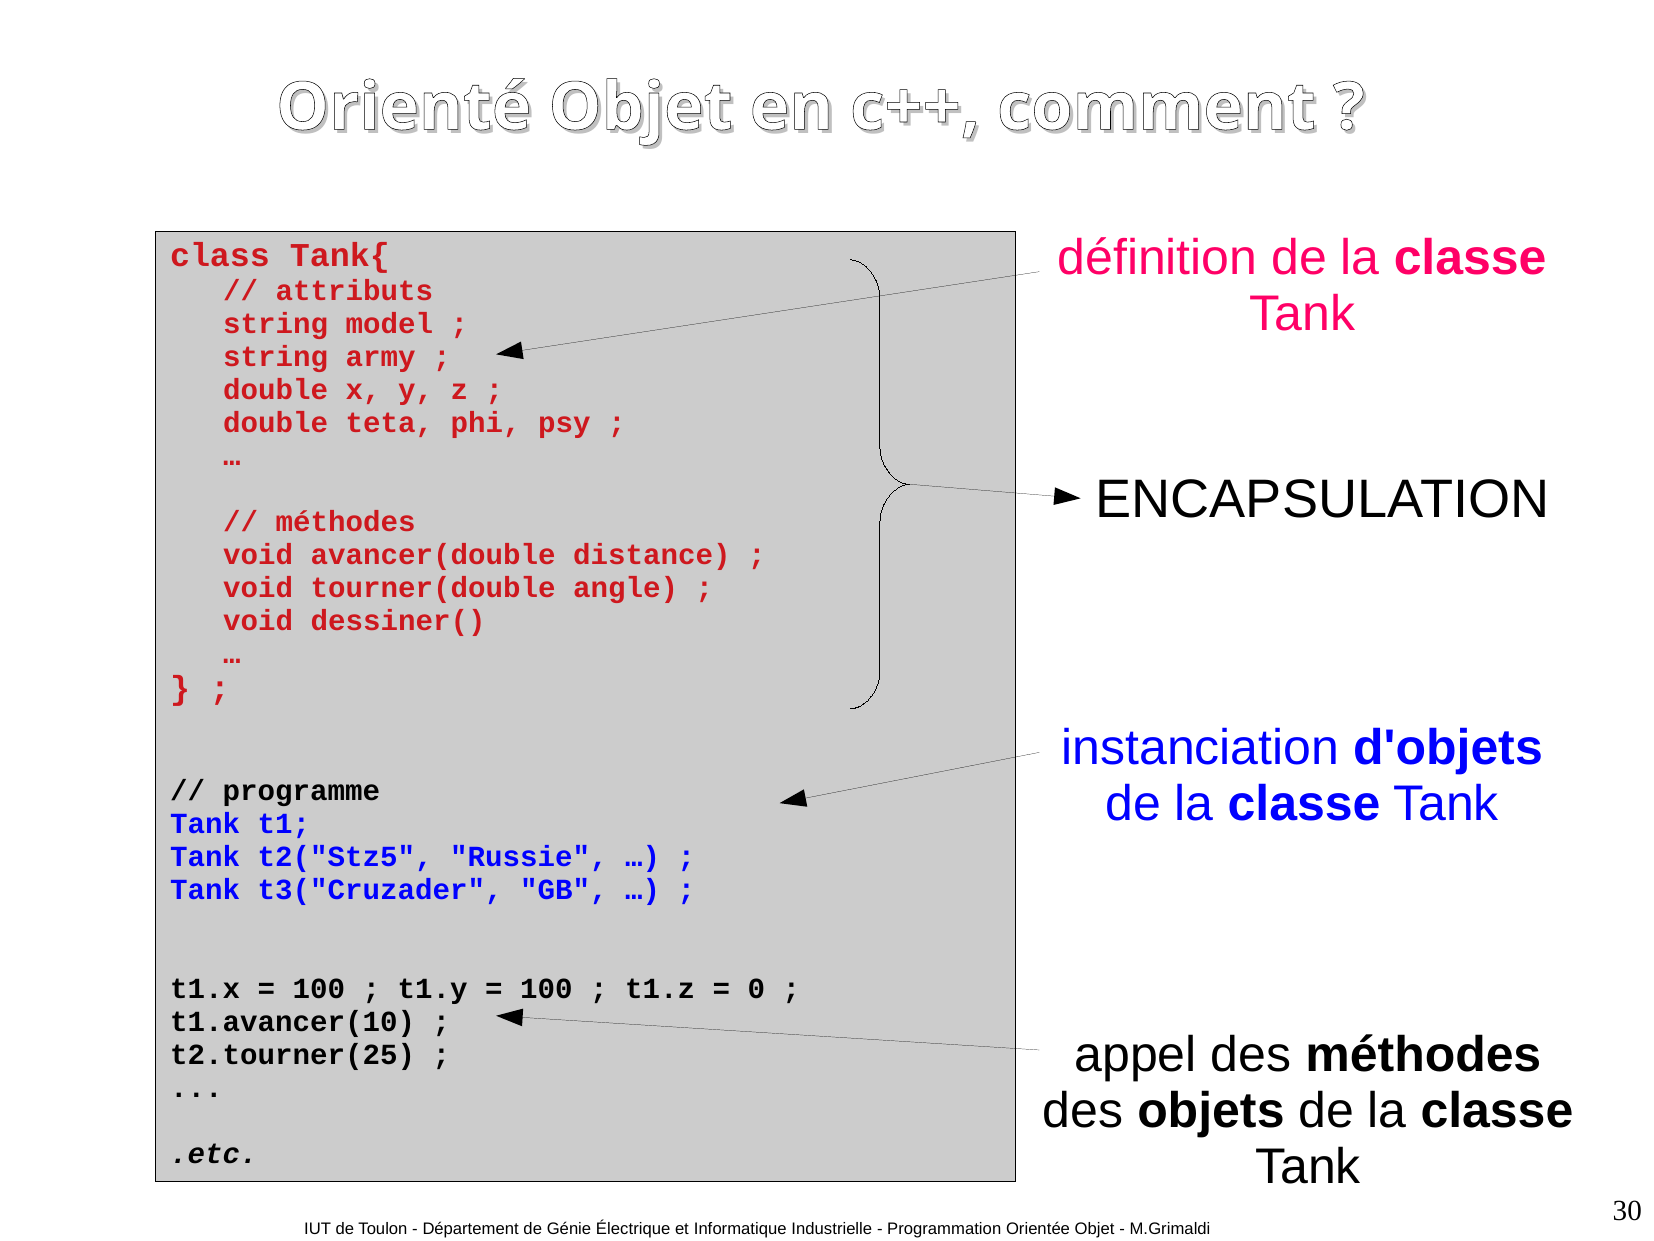

# Orienté Objet en c++, comment ?
définition de la classe Tank
class Tank{
// attributs
string model ;
string army ;
double x, y, z ;
double teta, phi, psy ;
…
// méthodes
void avancer(double distance) ;
void tourner(double angle) ;
void dessiner()
…
} ;
// programme
Tank t1;
Tank t2("Stz5", "Russie", …) ;
Tank t3("Cruzader", "GB", …) ;
t1.x = 100 ; t1.y = 100 ; t1.z = 0 ;
t1.avancer(10) ;
t2.tourner(25) ;
...
.etc.
ENCAPSULATION
instanciation d'objets de la classe Tank
appel des méthodes des objets de la classe Tank